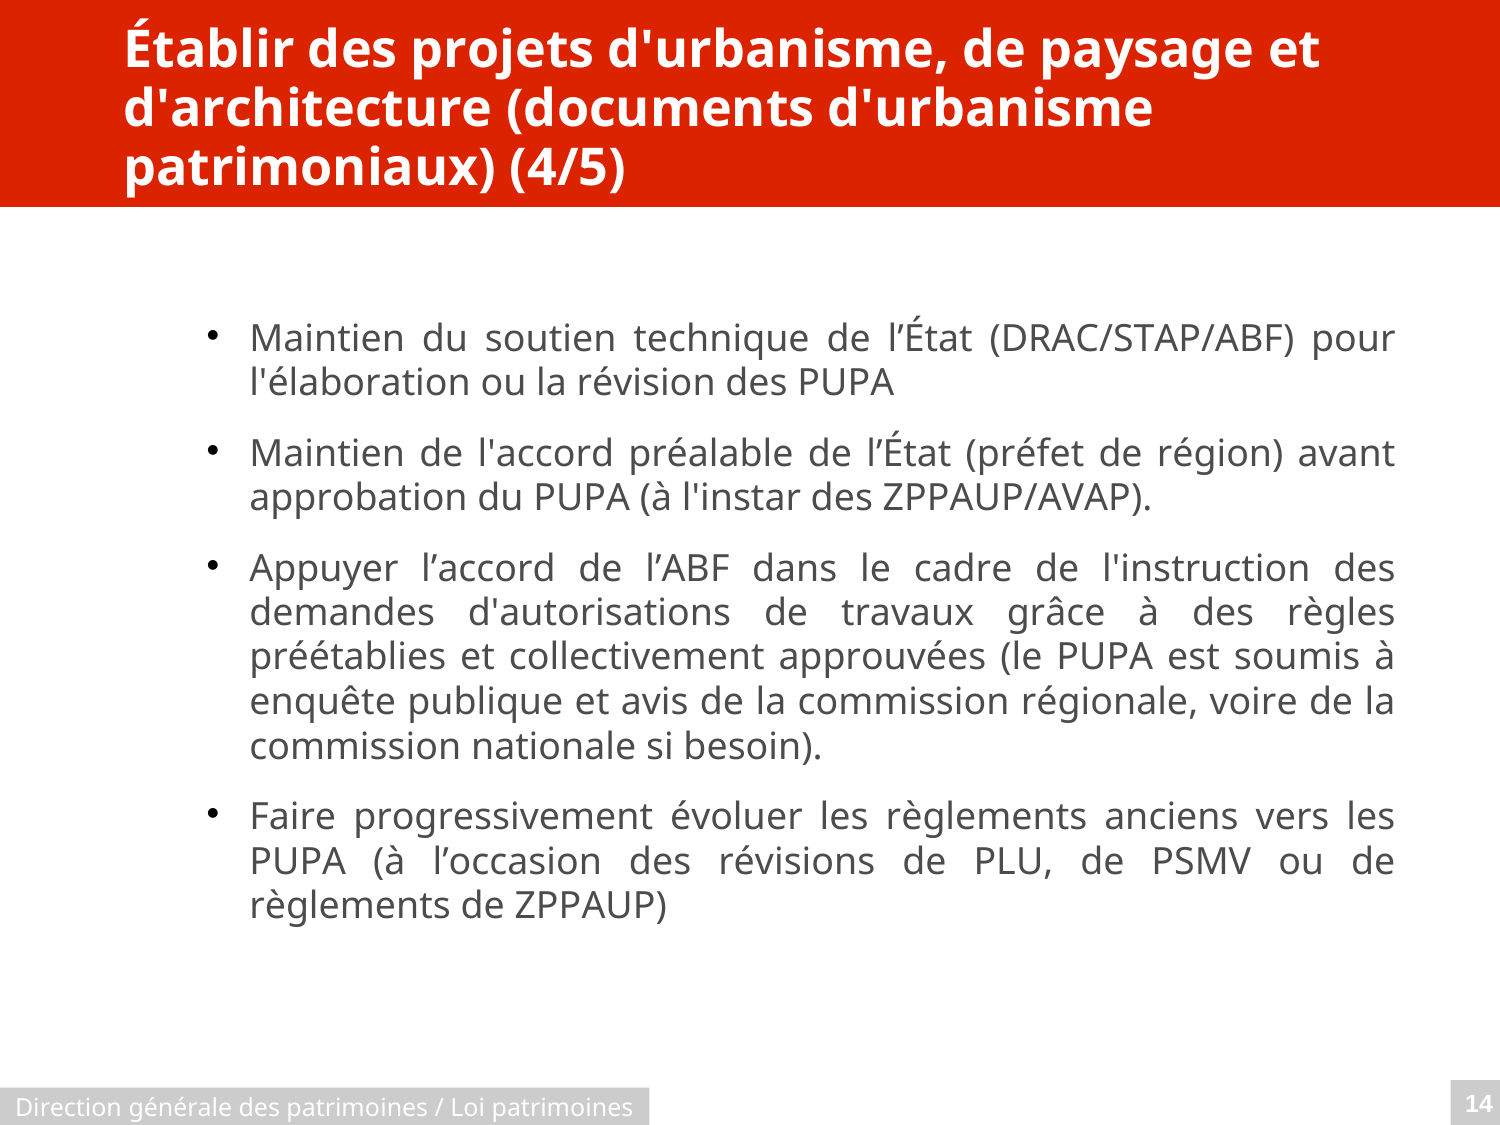

# Établir des projets d'urbanisme, de paysage et d'architecture (documents d'urbanisme patrimoniaux) (4/5)
Maintien du soutien technique de l’État (DRAC/STAP/ABF) pour l'élaboration ou la révision des PUPA
Maintien de l'accord préalable de l’État (préfet de région) avant approbation du PUPA (à l'instar des ZPPAUP/AVAP).
Appuyer l’accord de l’ABF dans le cadre de l'instruction des demandes d'autorisations de travaux grâce à des règles préétablies et collectivement approuvées (le PUPA est soumis à enquête publique et avis de la commission régionale, voire de la commission nationale si besoin).
Faire progressivement évoluer les règlements anciens vers les PUPA (à l’occasion des révisions de PLU, de PSMV ou de règlements de ZPPAUP)